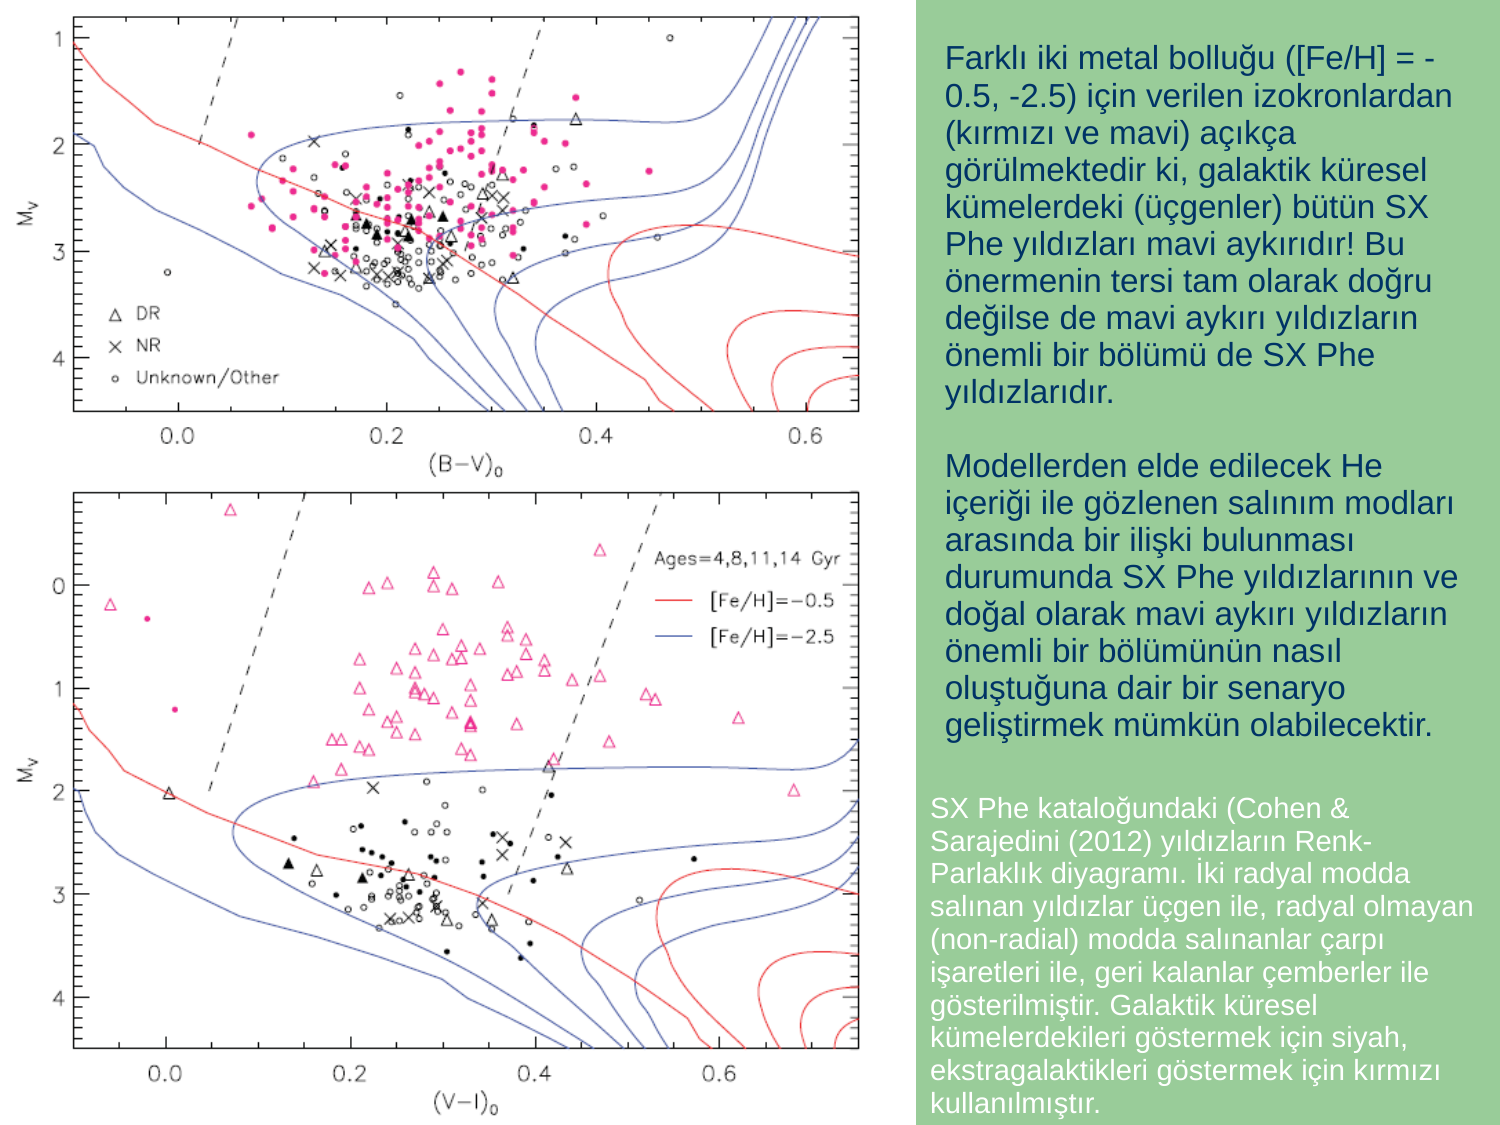

Farklı iki metal bolluğu ([Fe/H] = -0.5, -2.5) için verilen izokronlardan (kırmızı ve mavi) açıkça görülmektedir ki, galaktik küresel kümelerdeki (üçgenler) bütün SX Phe yıldızları mavi aykırıdır! Bu önermenin tersi tam olarak doğru değilse de mavi aykırı yıldızların önemli bir bölümü de SX Phe yıldızlarıdır.
Modellerden elde edilecek He içeriği ile gözlenen salınım modları arasında bir ilişki bulunması durumunda SX Phe yıldızlarının ve doğal olarak mavi aykırı yıldızların önemli bir bölümünün nasıl oluştuğuna dair bir senaryo geliştirmek mümkün olabilecektir.
SX Phe kataloğundaki (Cohen & Sarajedini (2012) yıldızların Renk-Parlaklık diyagramı. İki radyal modda salınan yıldızlar üçgen ile, radyal olmayan (non-radial) modda salınanlar çarpı işaretleri ile, geri kalanlar çemberler ile gösterilmiştir. Galaktik küresel kümelerdekileri göstermek için siyah, ekstragalaktikleri göstermek için kırmızı kullanılmıştır.